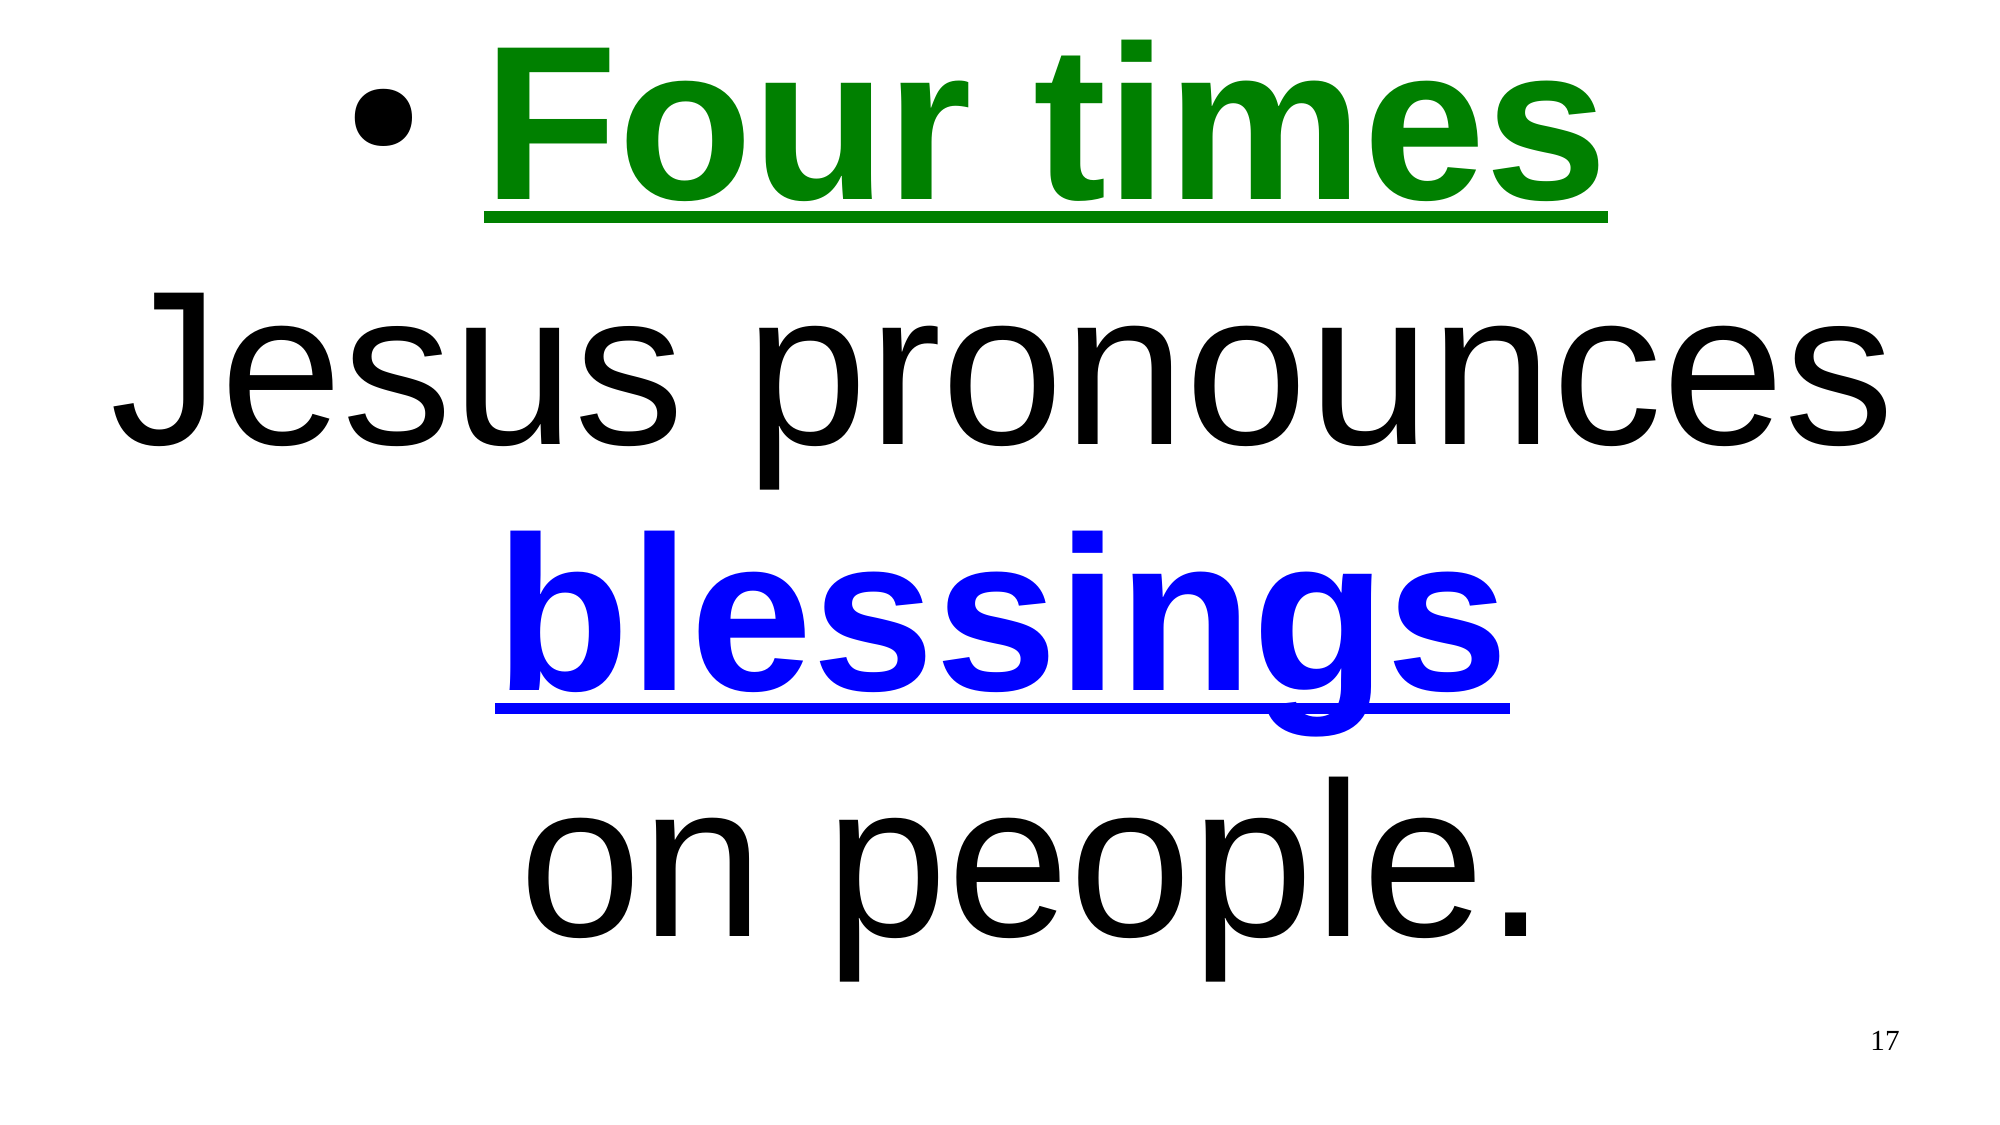

# Four times Jesus pronounces blessings on people.
17